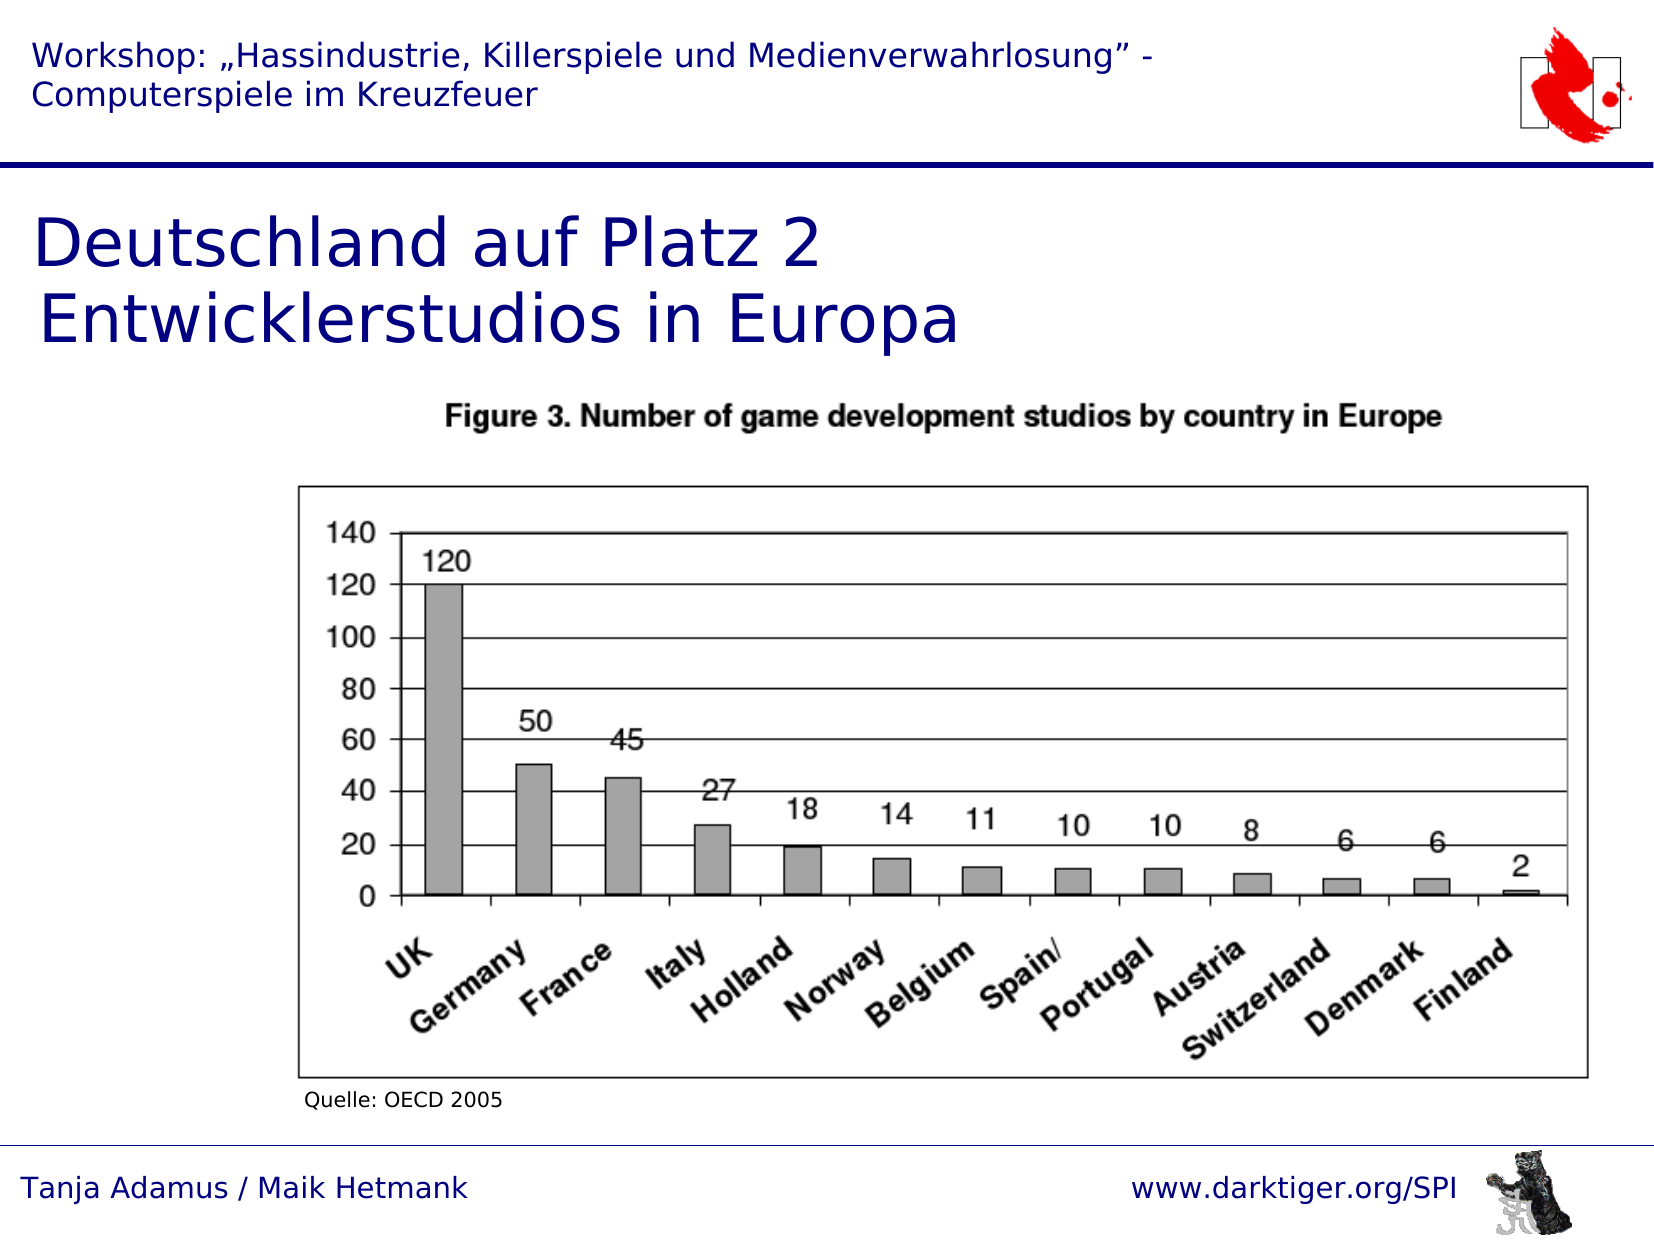

Workshop: „Hassindustrie, Killerspiele und Medienverwahrlosung” - Computerspiele im Kreuzfeuer
Deutschland auf Platz 2
Entwicklerstudios in Europa
Quelle: OECD 2005